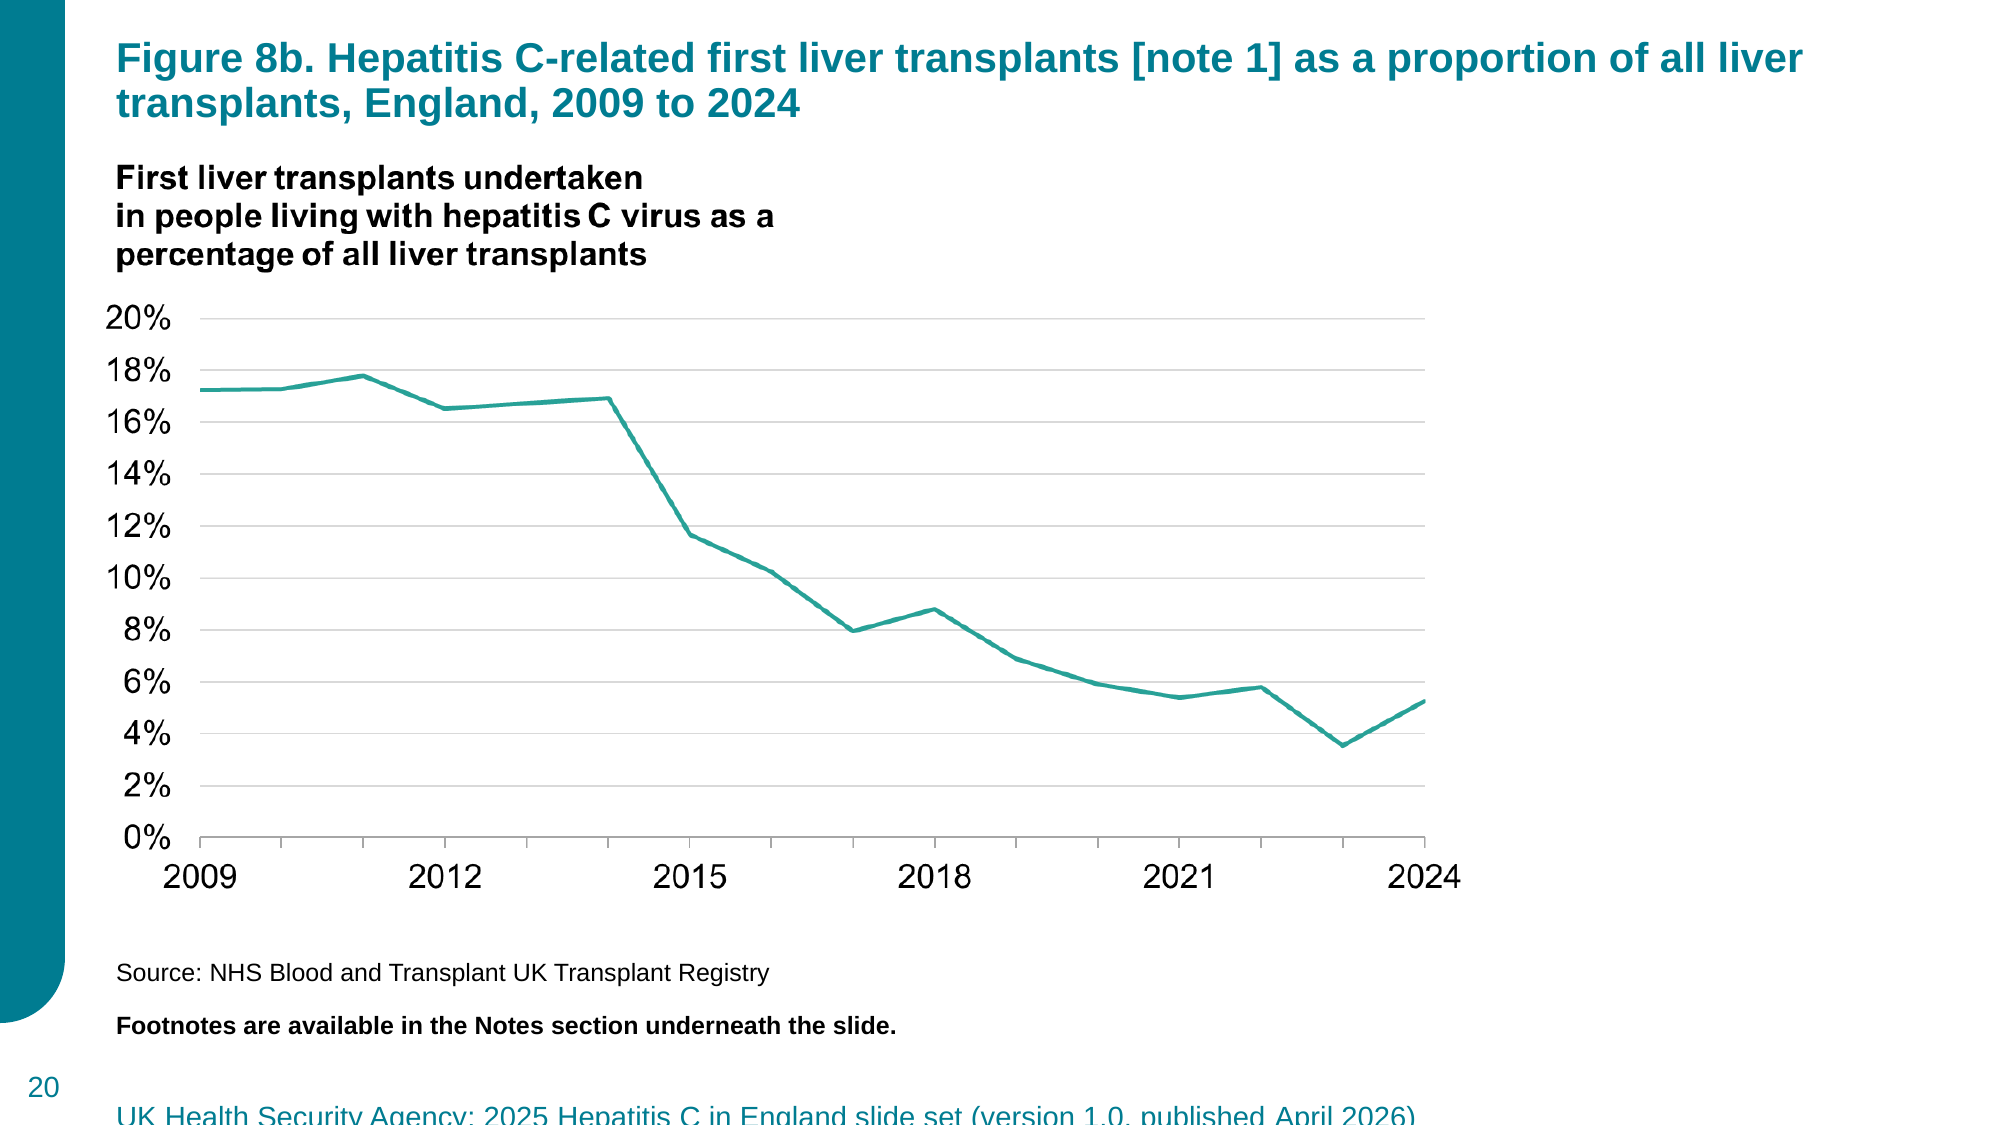

# Figure 8b. Hepatitis C-related first liver transplants [note 1] as a proportion of all liver transplants, England, 2009 to 2024
Source: NHS Blood and Transplant UK Transplant Registry
Footnotes are available in the Notes section underneath the slide.
20
UK Health Security Agency: 2025 Hepatitis C in England slide set (version 1.0, published April 2026)